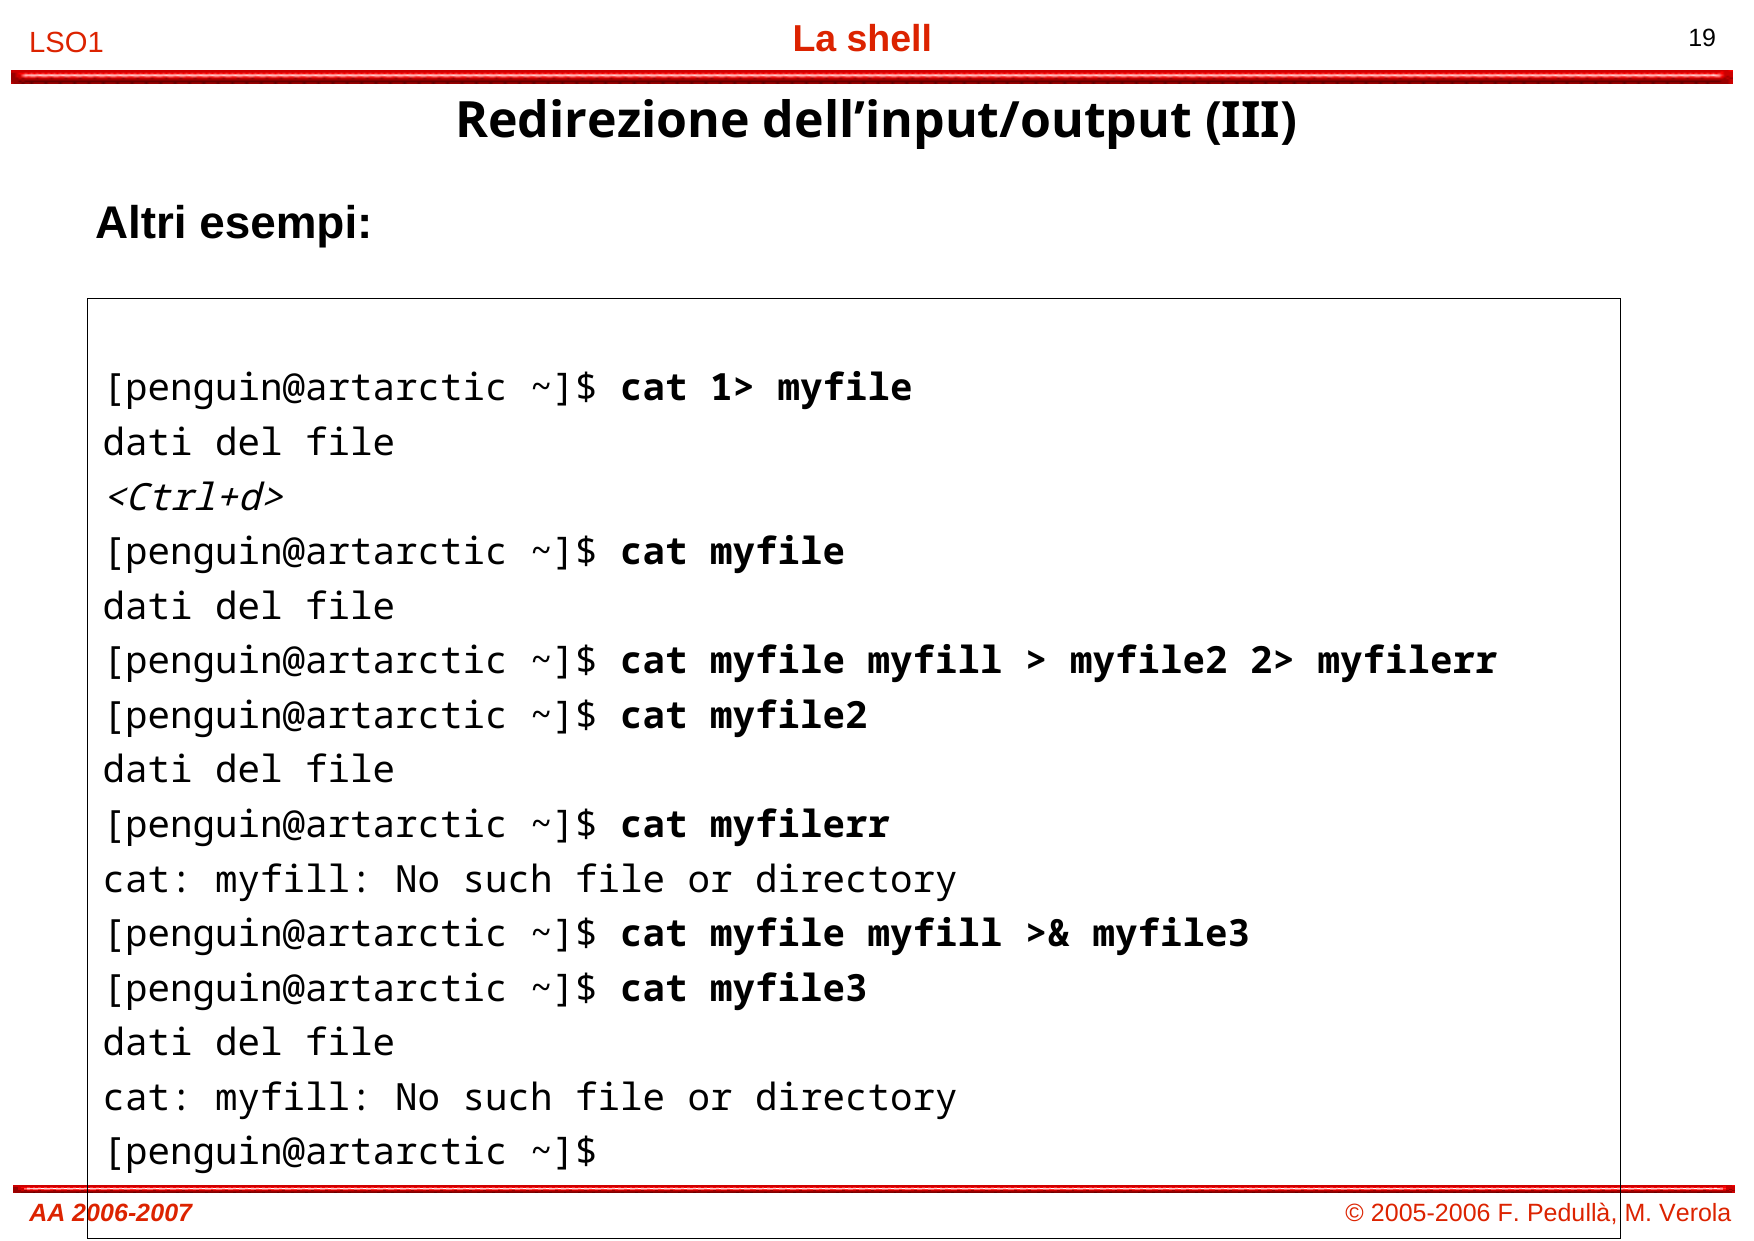

Redirezione dell’input/output (III)
# Altri esempi:
[penguin@artarctic ~]$ cat 1> myfile
dati del file
<Ctrl+d>
[penguin@artarctic ~]$ cat myfile
dati del file
[penguin@artarctic ~]$ cat myfile myfill > myfile2 2> myfilerr
[penguin@artarctic ~]$ cat myfile2
dati del file
[penguin@artarctic ~]$ cat myfilerr
cat: myfill: No such file or directory
[penguin@artarctic ~]$ cat myfile myfill >& myfile3
[penguin@artarctic ~]$ cat myfile3
dati del file
cat: myfill: No such file or directory
[penguin@artarctic ~]$